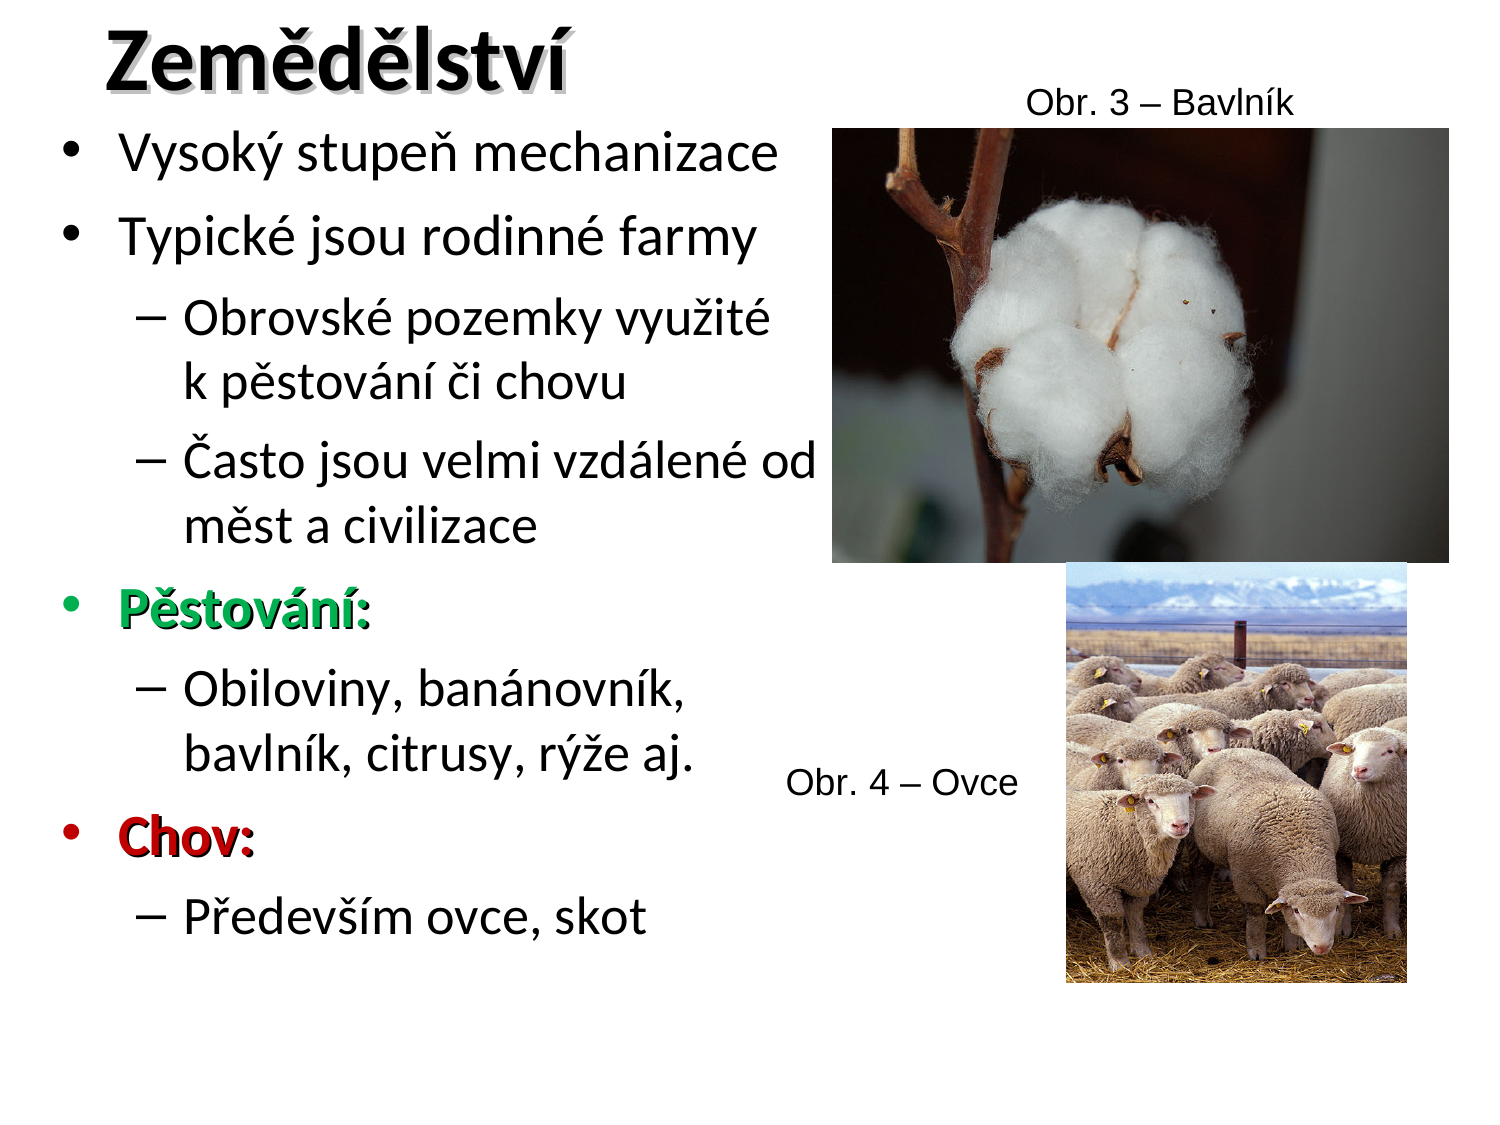

# Zemědělství
Obr. 3 – Bavlník
Vysoký stupeň mechanizace
Typické jsou rodinné farmy
Obrovské pozemky využité
k pěstování či chovu
Často jsou velmi vzdálené od měst a civilizace
Pěstování:
Obiloviny, banánovník, bavlník, citrusy, rýže aj.
Chov:
Především ovce, skot
Obr. 4 – Ovce